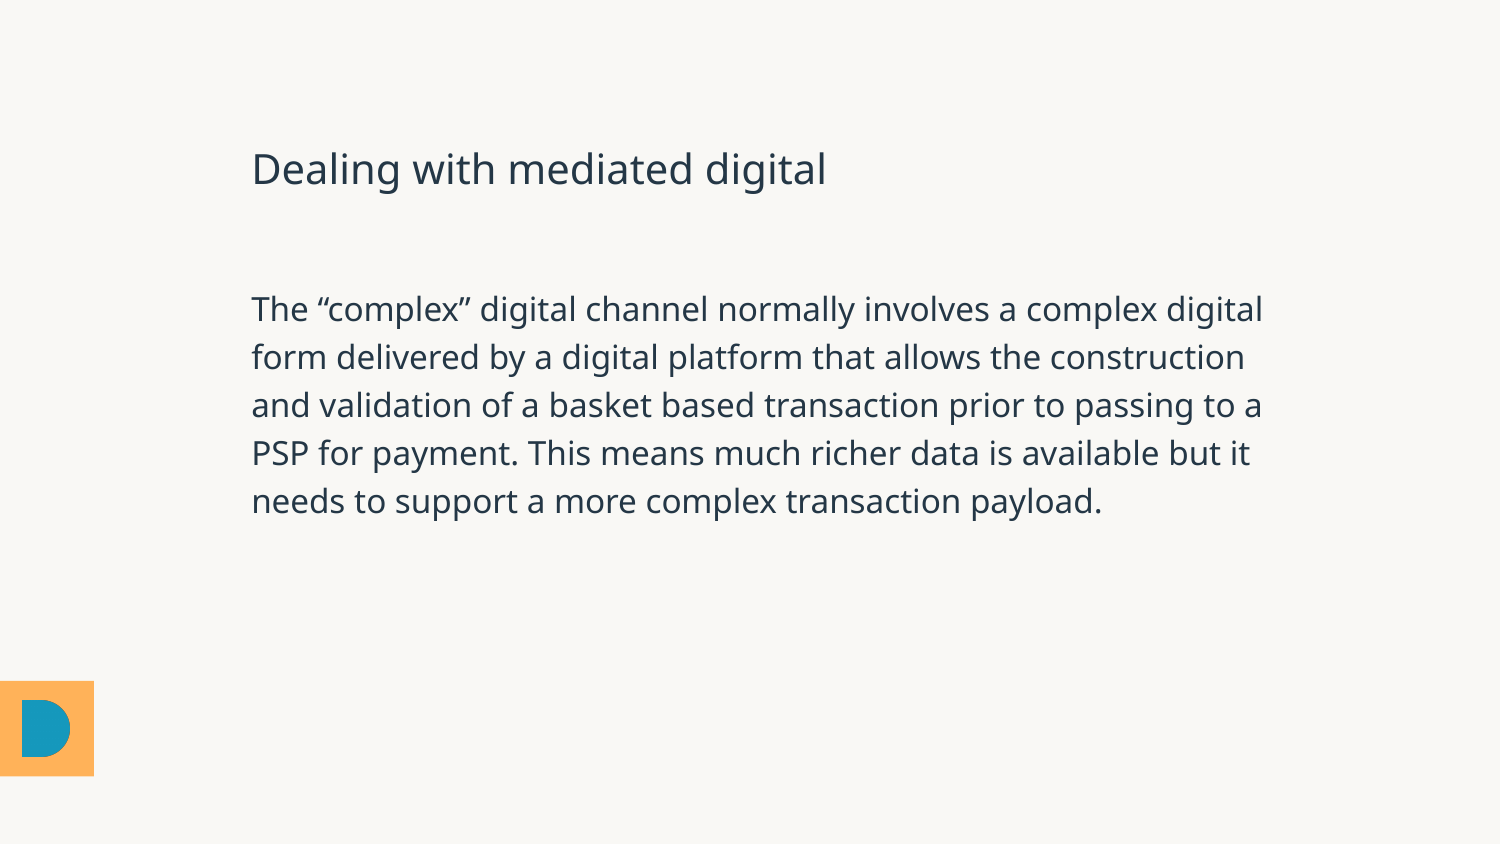

# Dealing with mediated digital
The “complex” digital channel normally involves a complex digital form delivered by a digital platform that allows the construction and validation of a basket based transaction prior to passing to a PSP for payment. This means much richer data is available but it needs to support a more complex transaction payload.